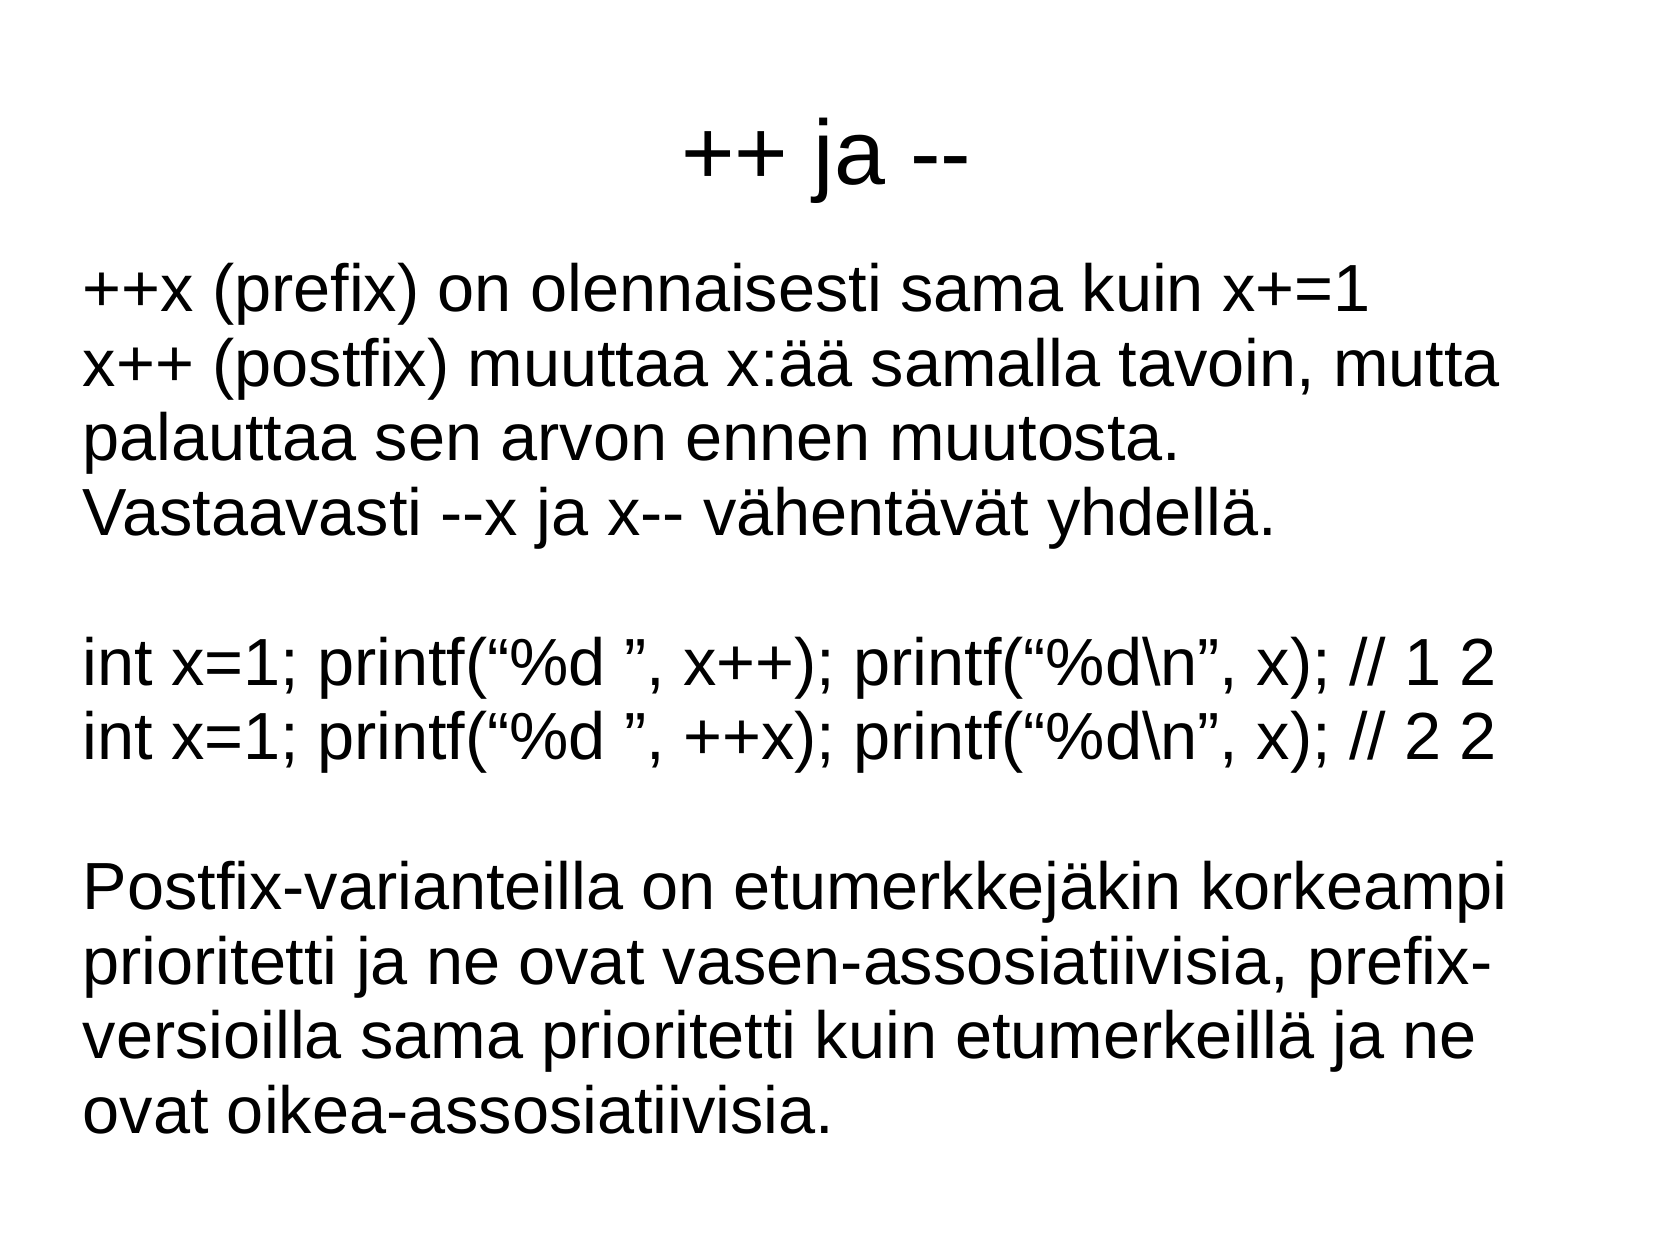

# ++ ja --
++x (prefix) on olennaisesti sama kuin x+=1
x++ (postfix) muuttaa x:ää samalla tavoin, mutta palauttaa sen arvon ennen muutosta.
Vastaavasti --x ja x-- vähentävät yhdellä.
int x=1; printf(“%d ”, x++); printf(“%d\n”, x); // 1 2
int x=1; printf(“%d ”, ++x); printf(“%d\n”, x); // 2 2
Postfix-varianteilla on etumerkkejäkin korkeampi prioritetti ja ne ovat vasen-assosiatiivisia, prefix-versioilla sama prioritetti kuin etumerkeillä ja ne ovat oikea-assosiatiivisia.